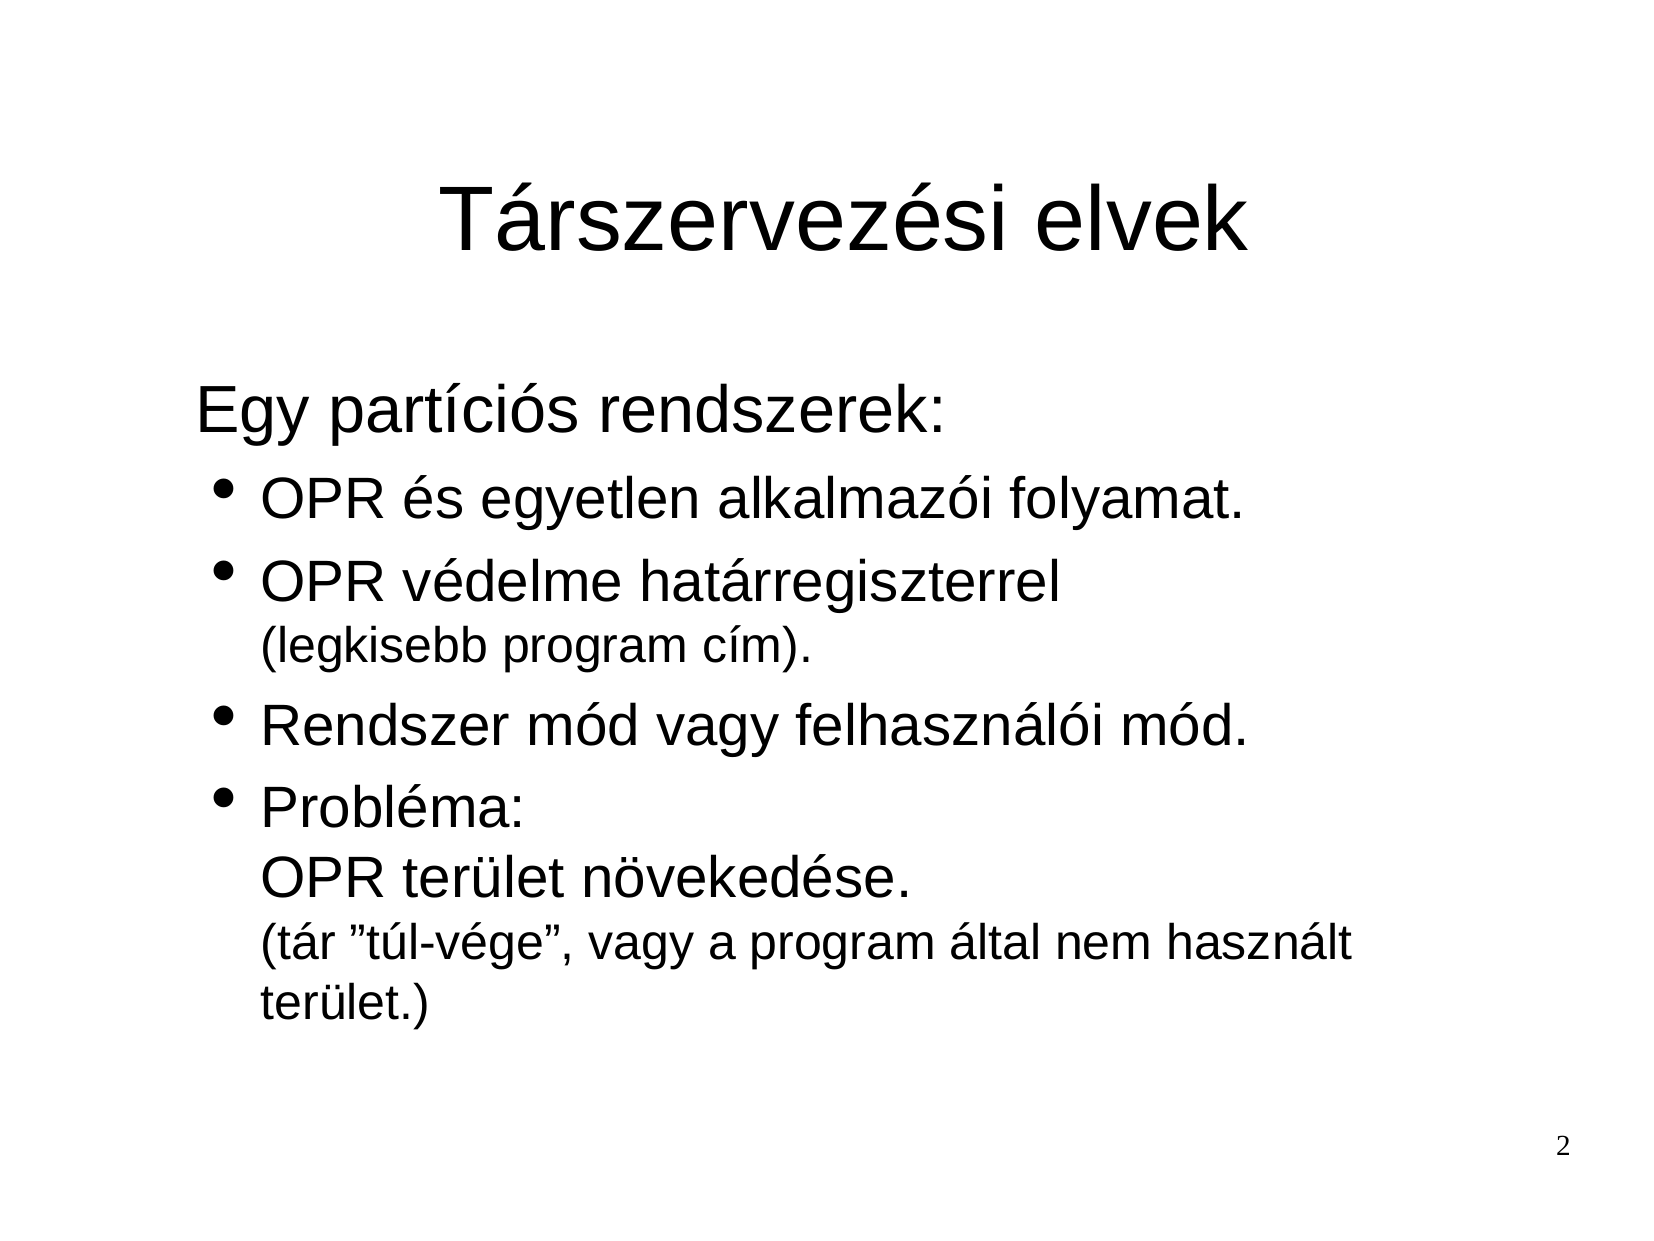

# Társzervezési elvek
Egy partíciós rendszerek:
OPR és egyetlen alkalmazói folyamat.
OPR védelme határregiszterrel
(legkisebb program cím).
Rendszer mód vagy felhasználói mód.
Probléma:
OPR terület növekedése.
(tár ”túl-vége”, vagy a program által nem használt terület.)
2